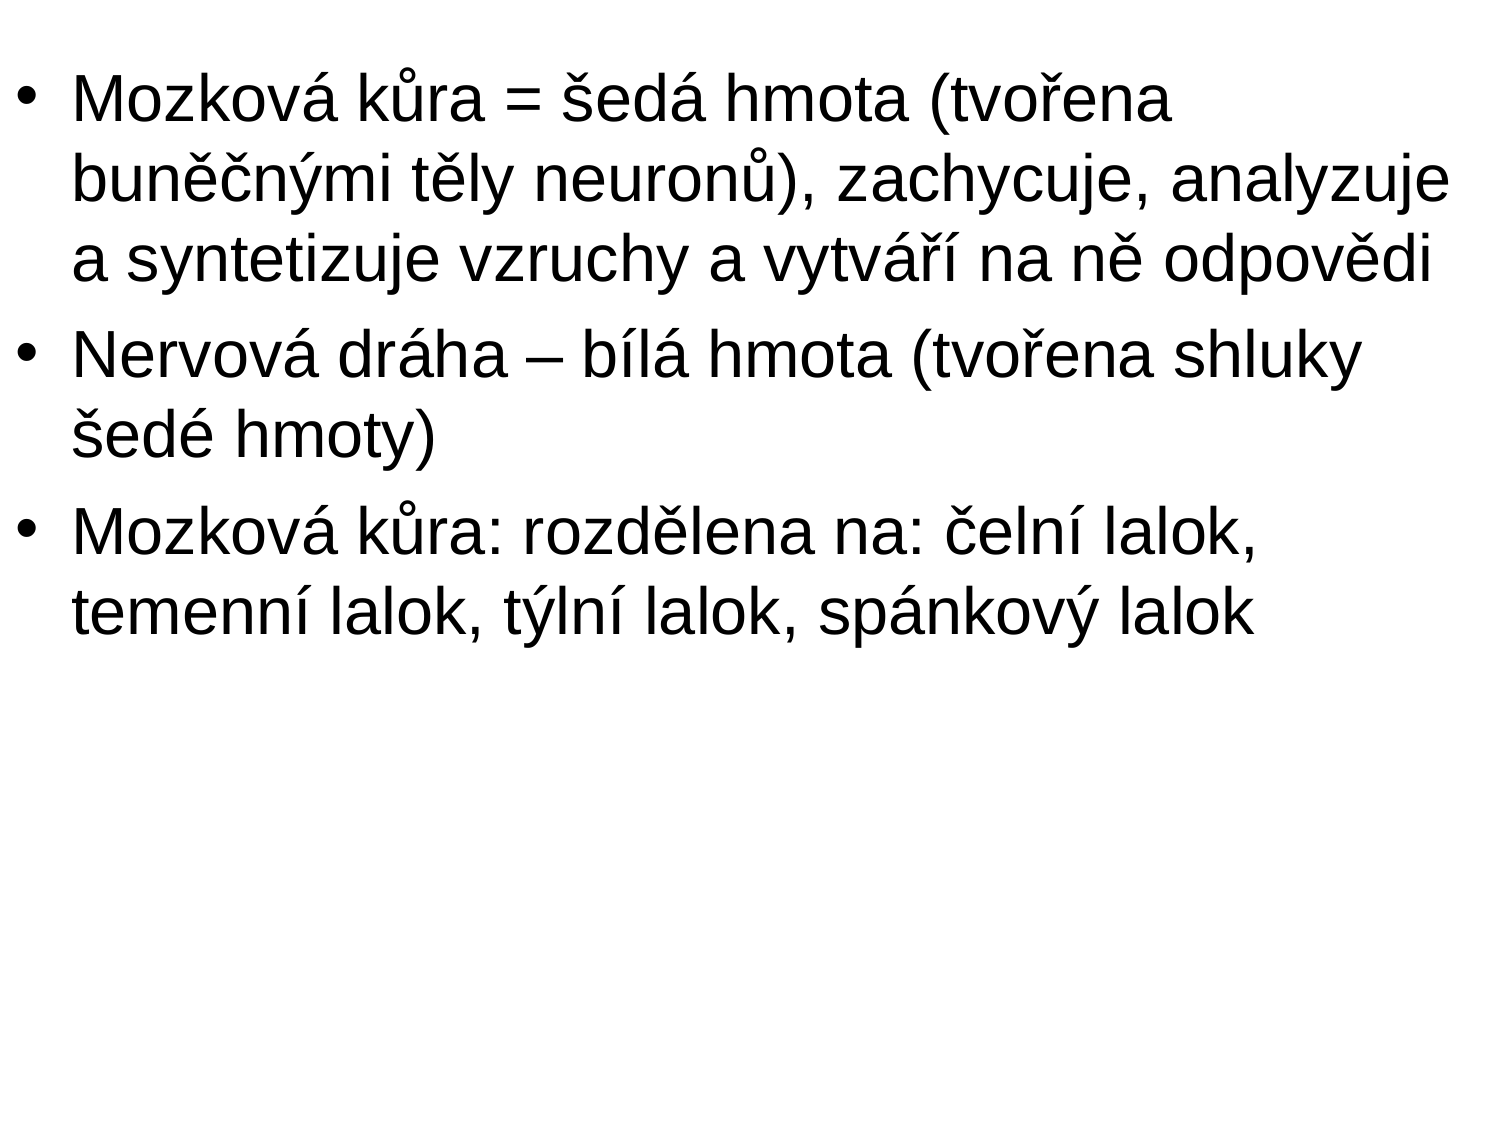

# Mozková kůra = šedá hmota (tvořena buněčnými těly neuronů), zachycuje, analyzuje a syntetizuje vzruchy a vytváří na ně odpovědi
Nervová dráha – bílá hmota (tvořena shluky šedé hmoty)
Mozková kůra: rozdělena na: čelní lalok, temenní lalok, týlní lalok, spánkový lalok